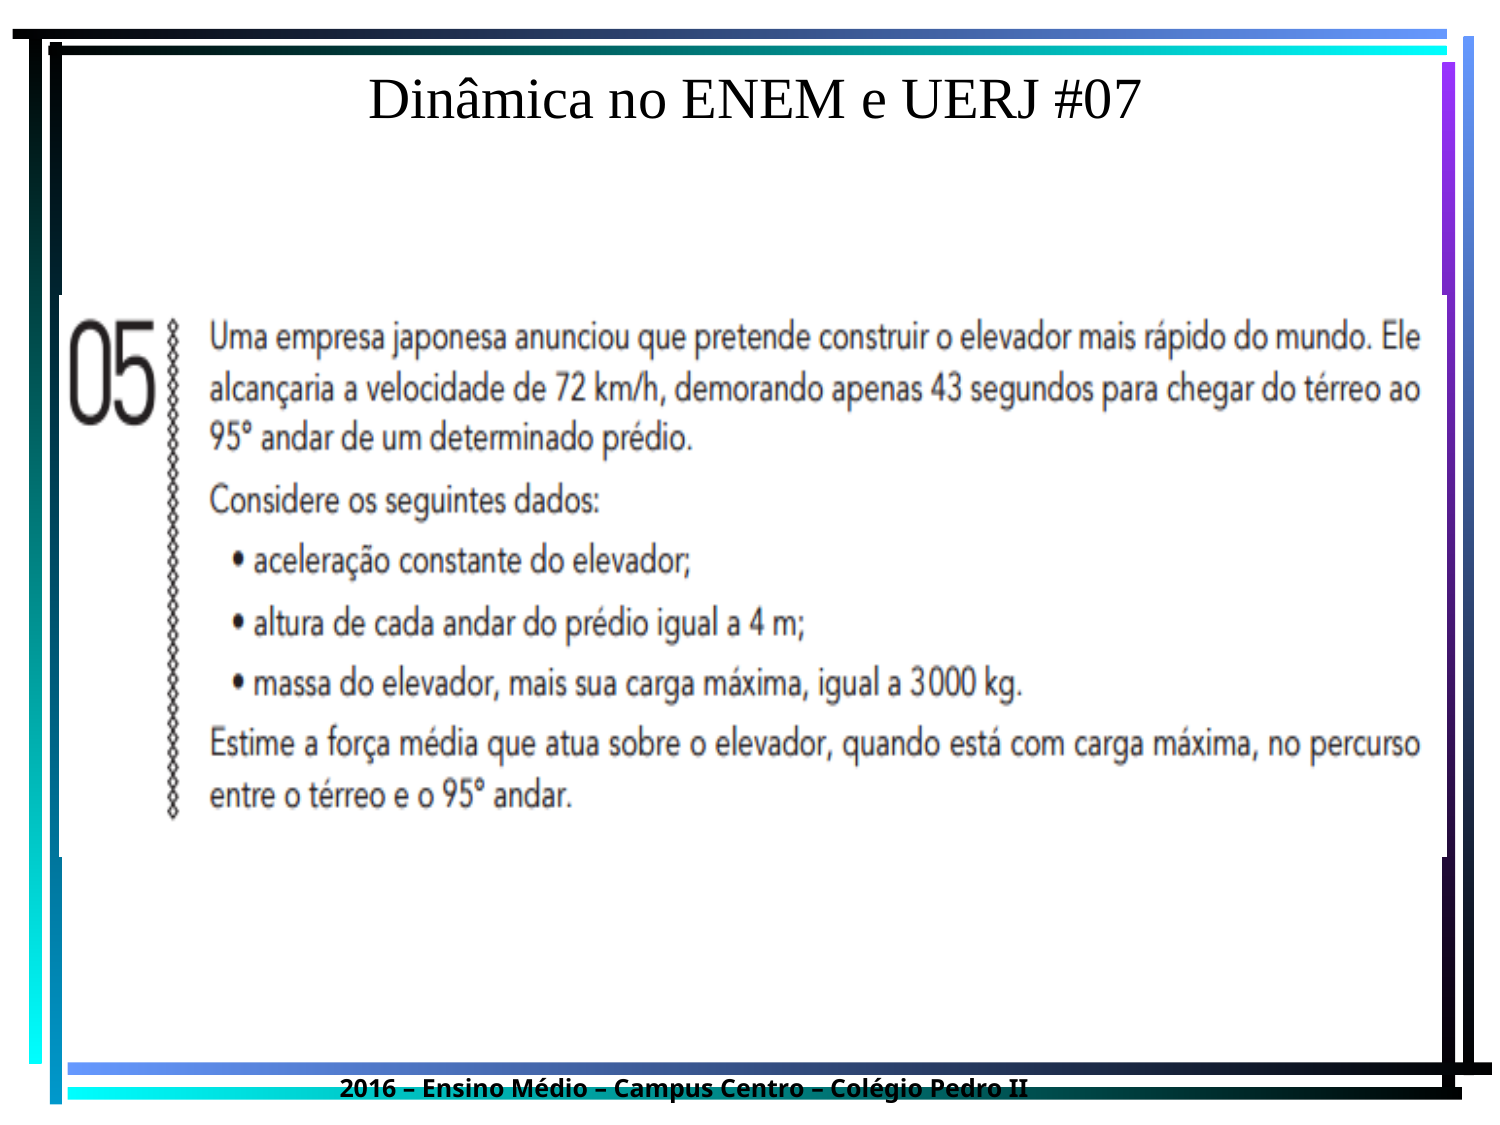

# Dinâmica no ENEM e UERJ #07
2016 – Ensino Médio – Campus Centro – Colégio Pedro II